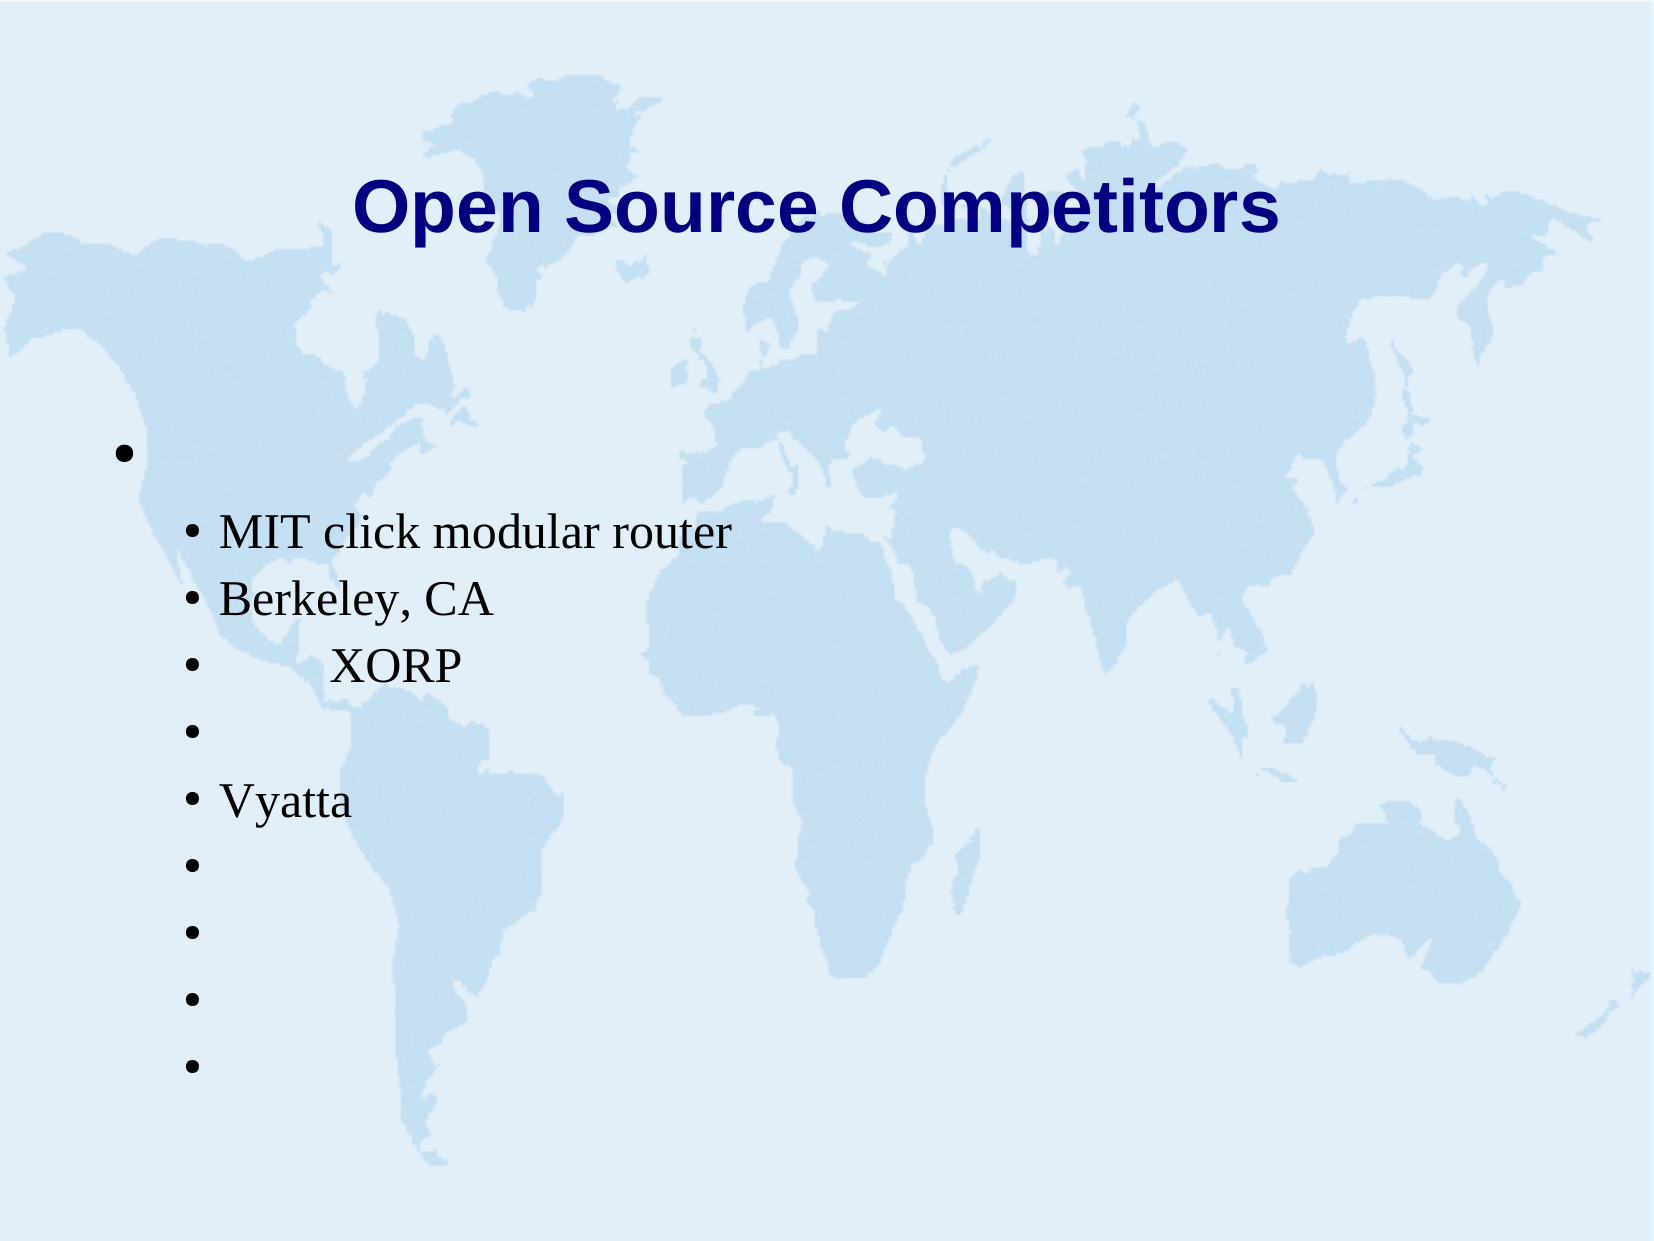

# Open Source Competitors
MIT click modular router
Berkeley, CA
	XORP
Vyatta